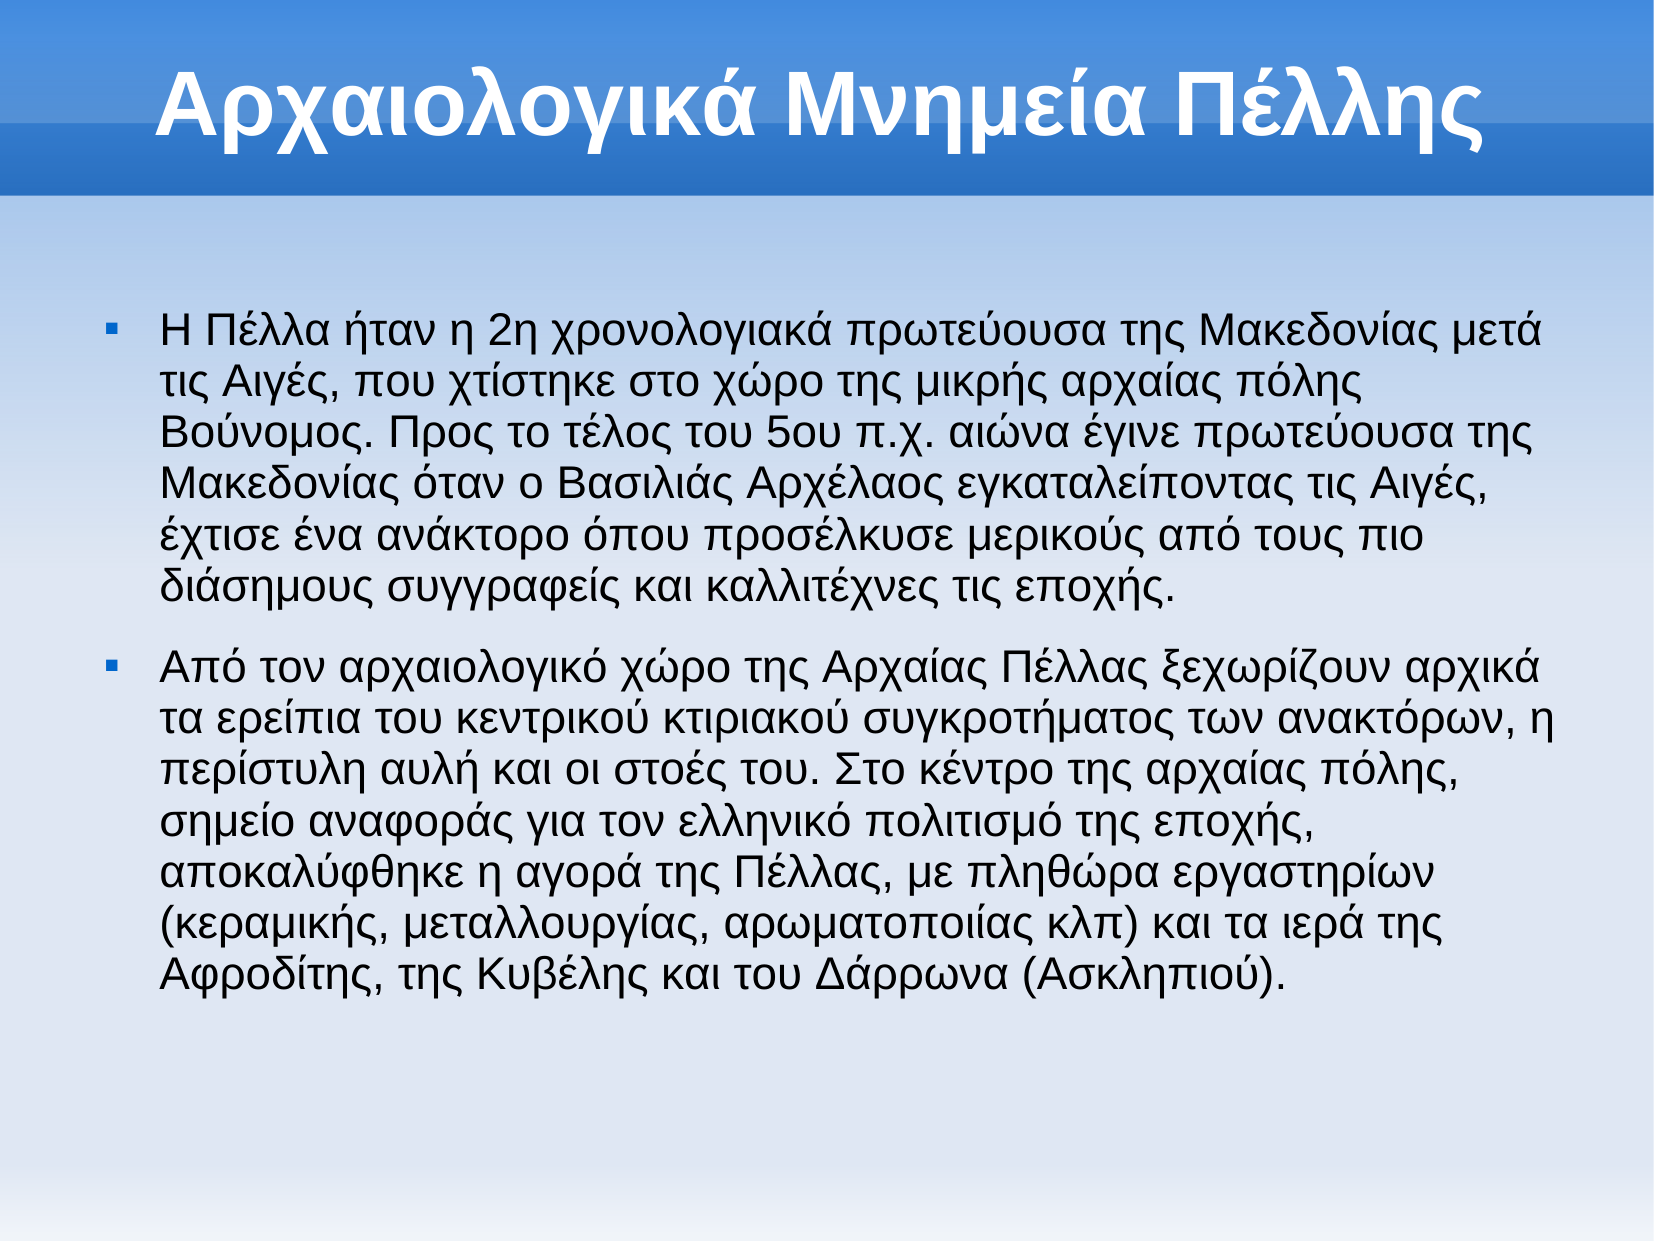

# Αρχαιολογικά Μνημεία Πέλλης
Η Πέλλα ήταν η 2η χρονολογιακά πρωτεύουσα της Μακεδονίας μετά τις Αιγές, που χτίστηκε στο χώρο της μικρής αρχαίας πόλης Βούνομος. Προς το τέλος του 5ου π.χ. αιώνα έγινε πρωτεύουσα της Μακεδονίας όταν ο Βασιλιάς Αρχέλαος εγκαταλείποντας τις Αιγές, έχτισε ένα ανάκτορο όπου προσέλκυσε μερικούς από τους πιο διάσημους συγγραφείς και καλλιτέχνες τις εποχής.
Από τον αρχαιολογικό χώρο της Αρχαίας Πέλλας ξεχωρίζουν αρχικά τα ερείπια του κεντρικού κτιριακού συγκροτήματος των ανακτόρων, η περίστυλη αυλή και οι στοές του. Στο κέντρο της αρχαίας πόλης, σημείο αναφοράς για τον ελληνικό πολιτισμό της εποχής, αποκαλύφθηκε η αγορά της Πέλλας, με πληθώρα εργαστηρίων (κεραμικής, μεταλλουργίας, αρωματοποιίας κλπ) και τα ιερά της Αφροδίτης, της Κυβέλης και του Δάρρωνα (Ασκληπιού).